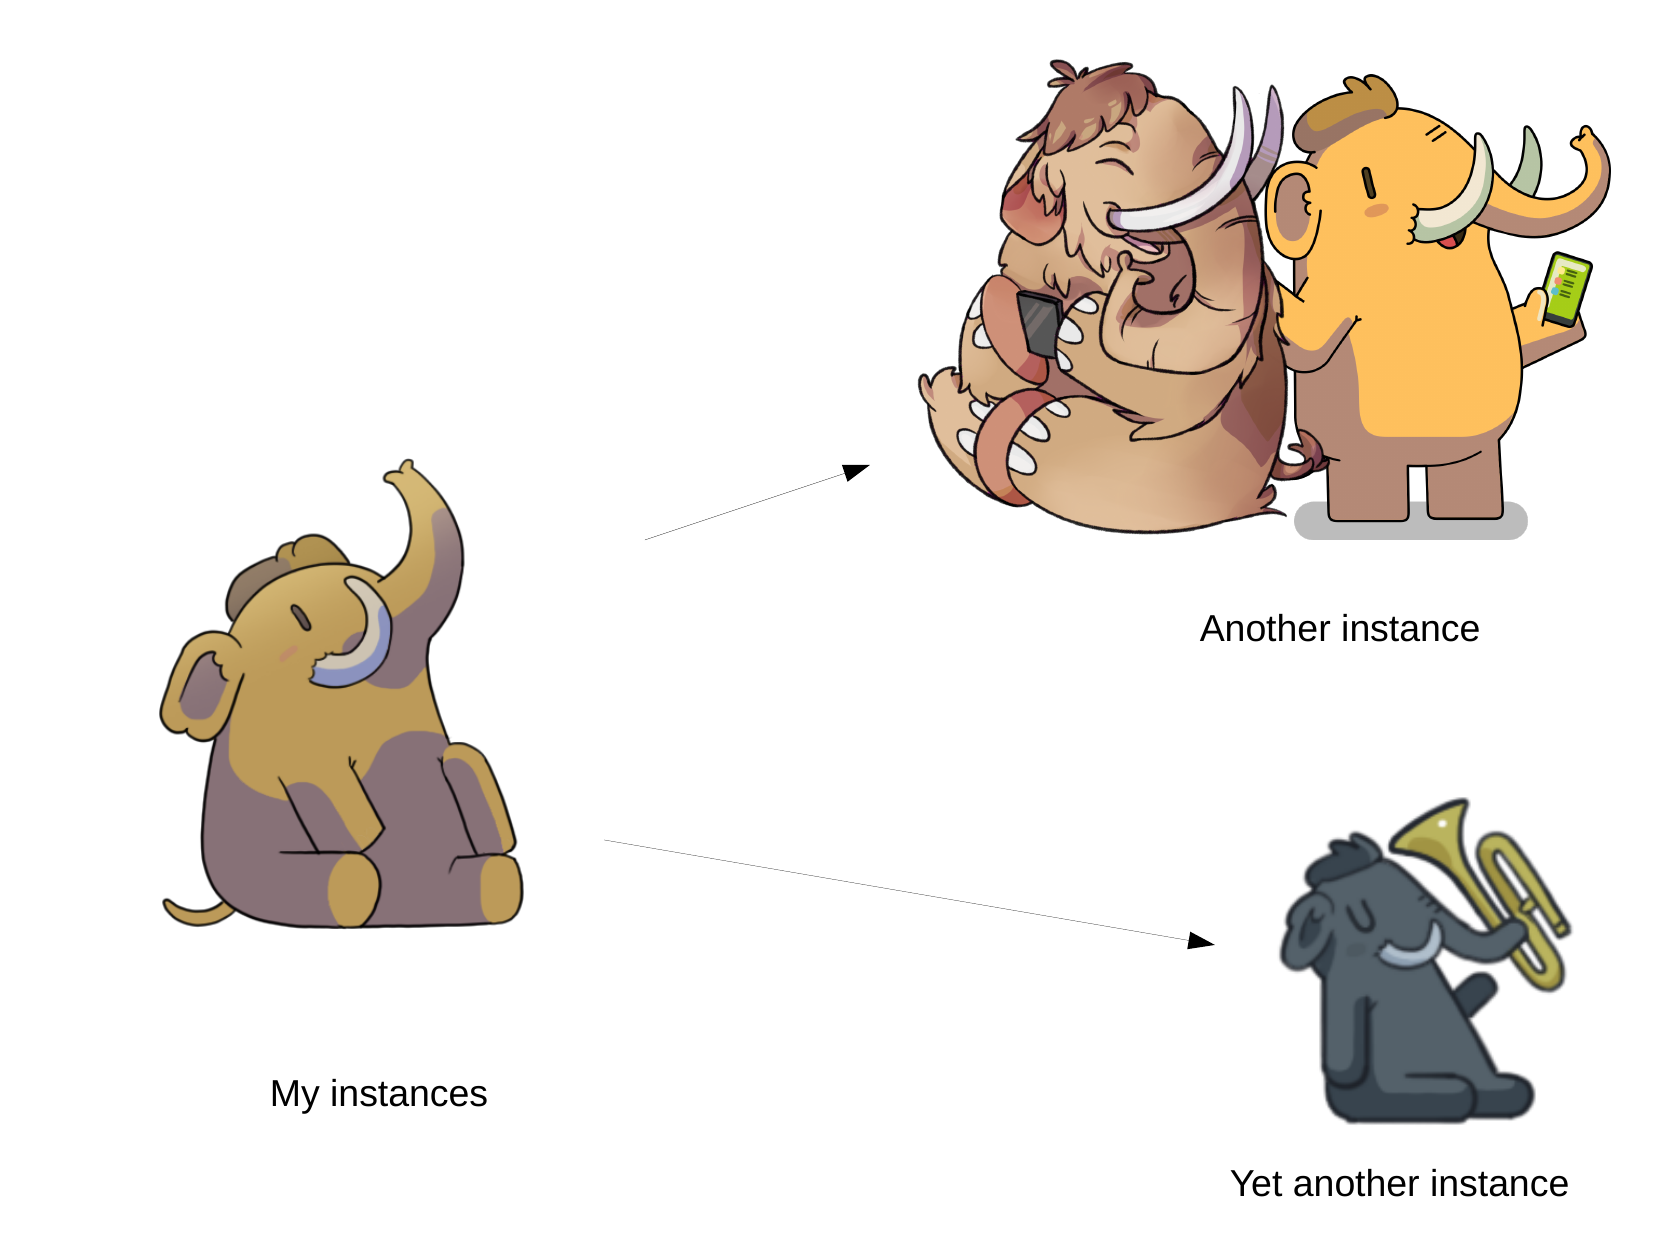

Another instance
My instances
Yet another instance